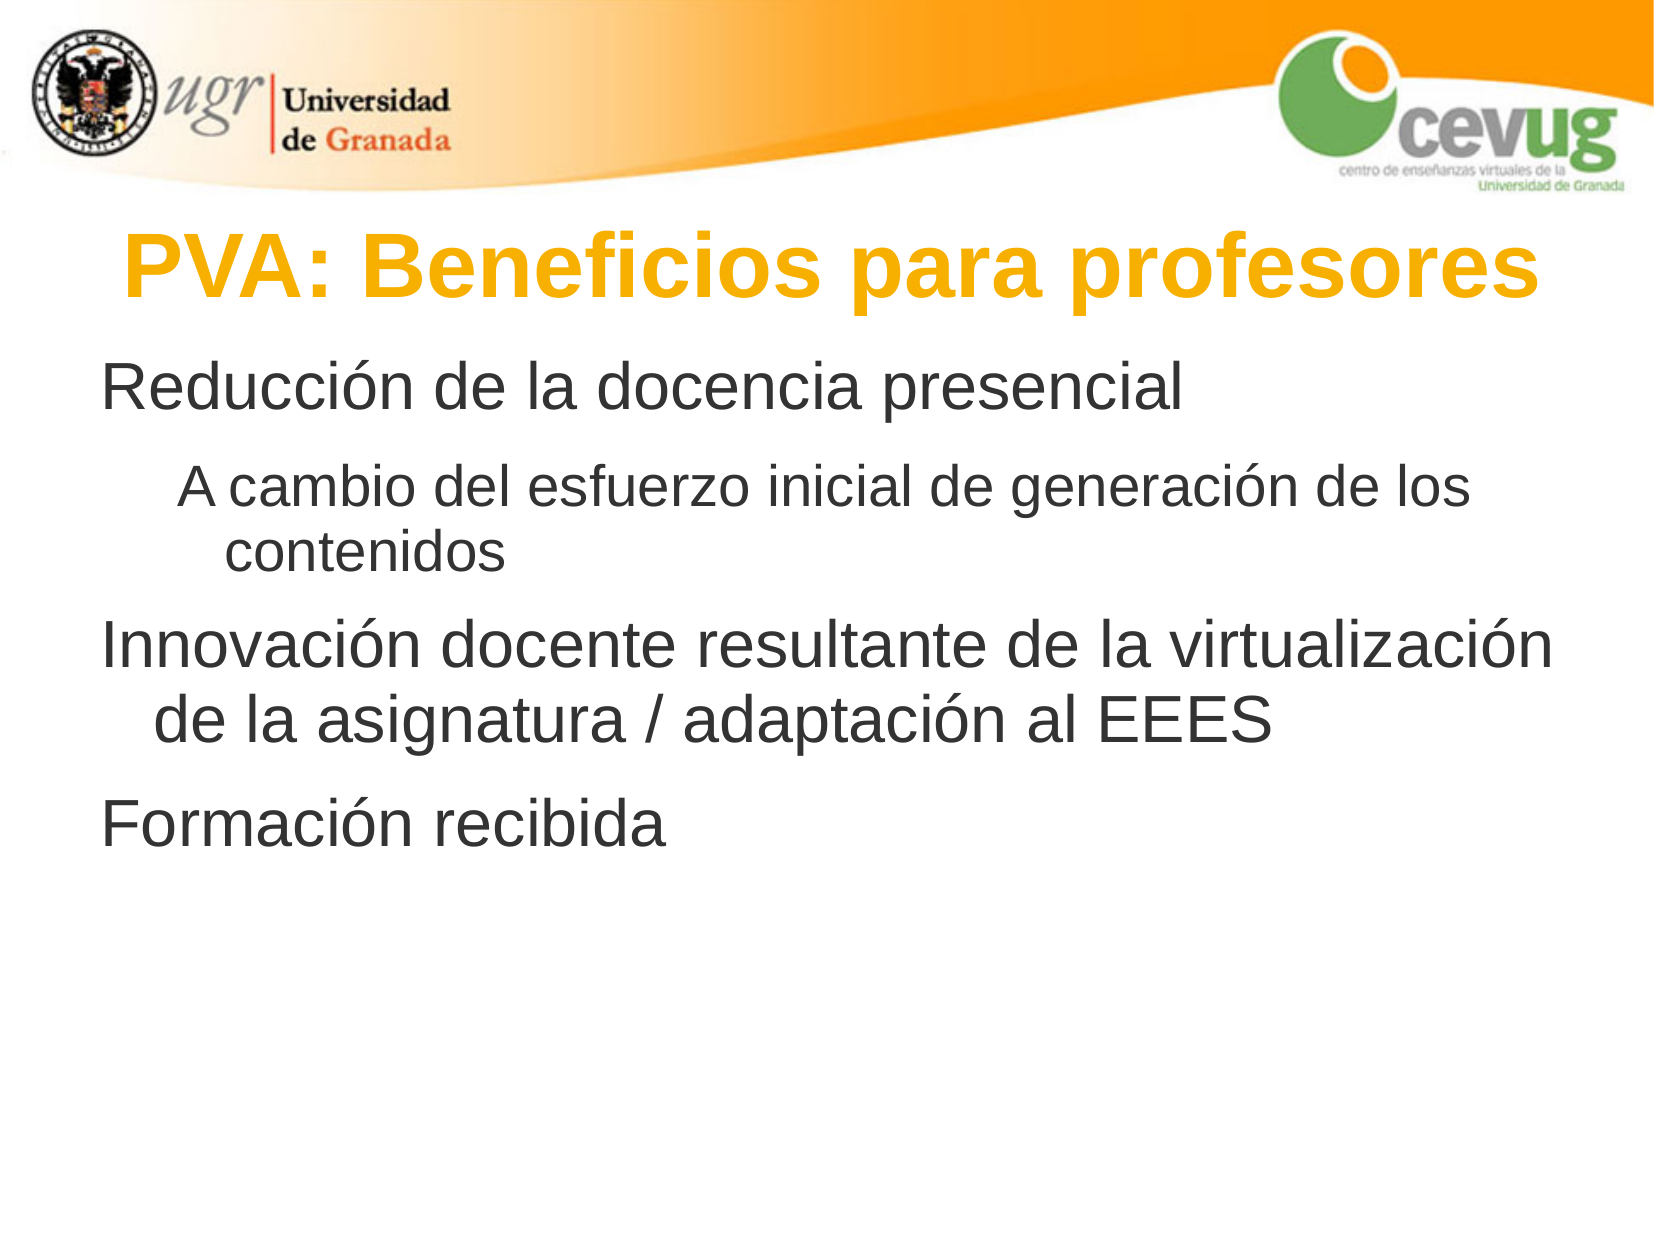

# PVA: Beneficios para profesores
Reducción de la docencia presencial
A cambio del esfuerzo inicial de generación de los contenidos
Innovación docente resultante de la virtualización de la asignatura / adaptación al EEES
Formación recibida